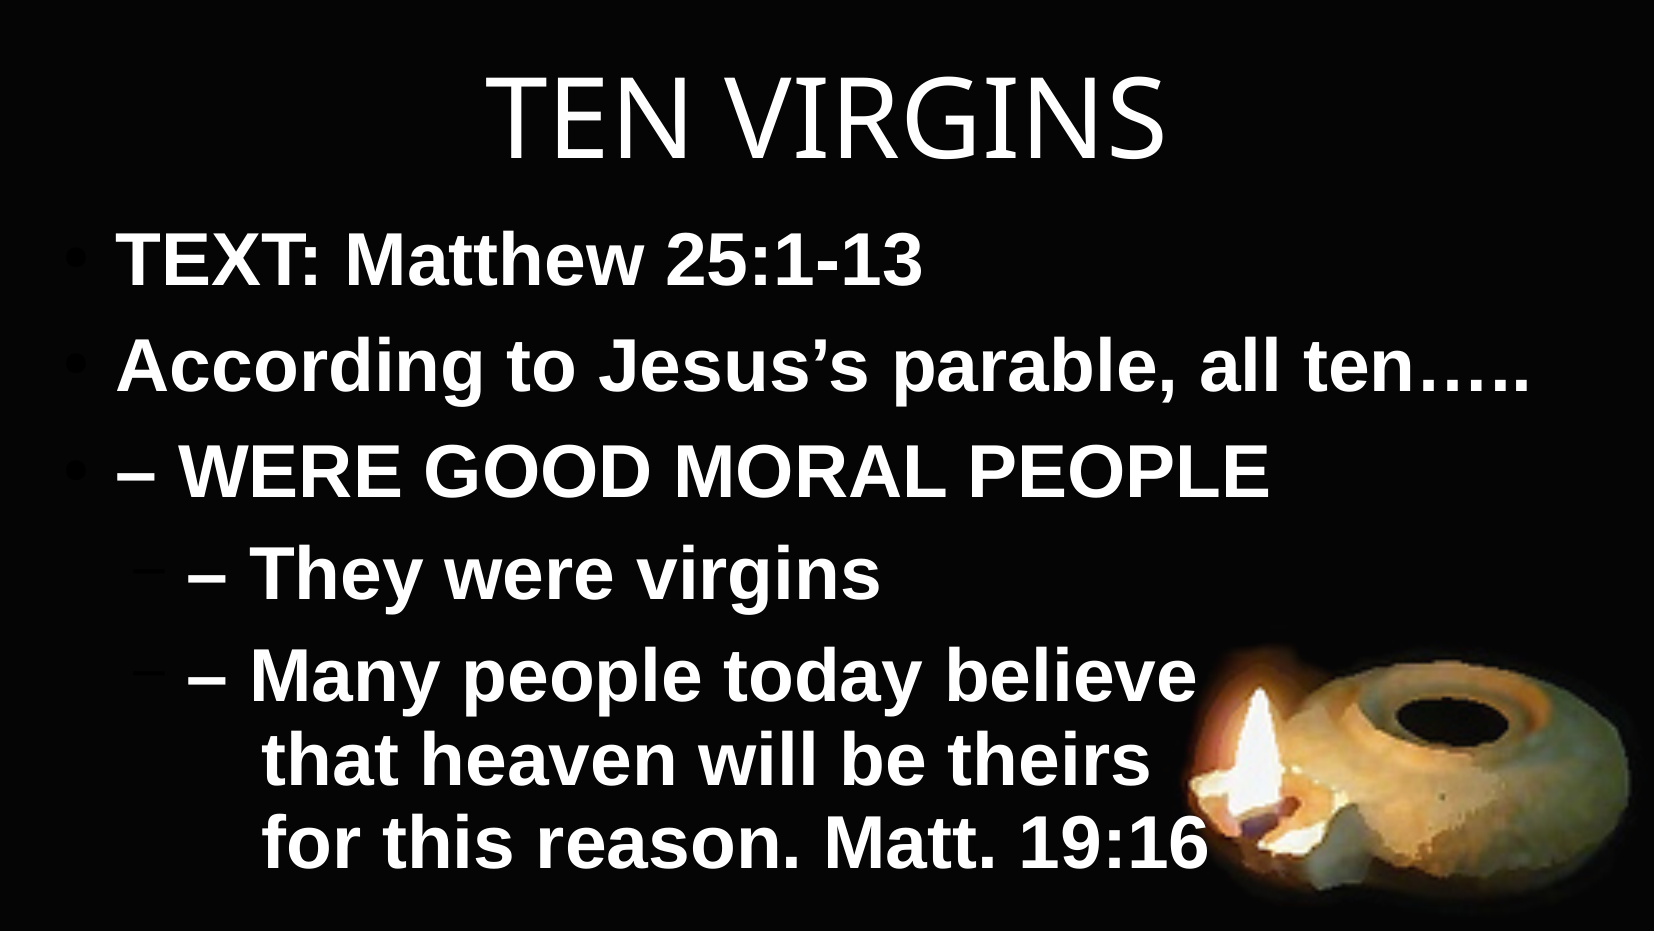

# TEN VIRGINS
TEXT: Matthew 25:1-13
According to Jesus’s parable, all ten…..
– WERE GOOD MORAL PEOPLE
– They were virgins
– Many people today believe 	 	that heaven will be theirs 	 	for this reason. Matt. 19:16